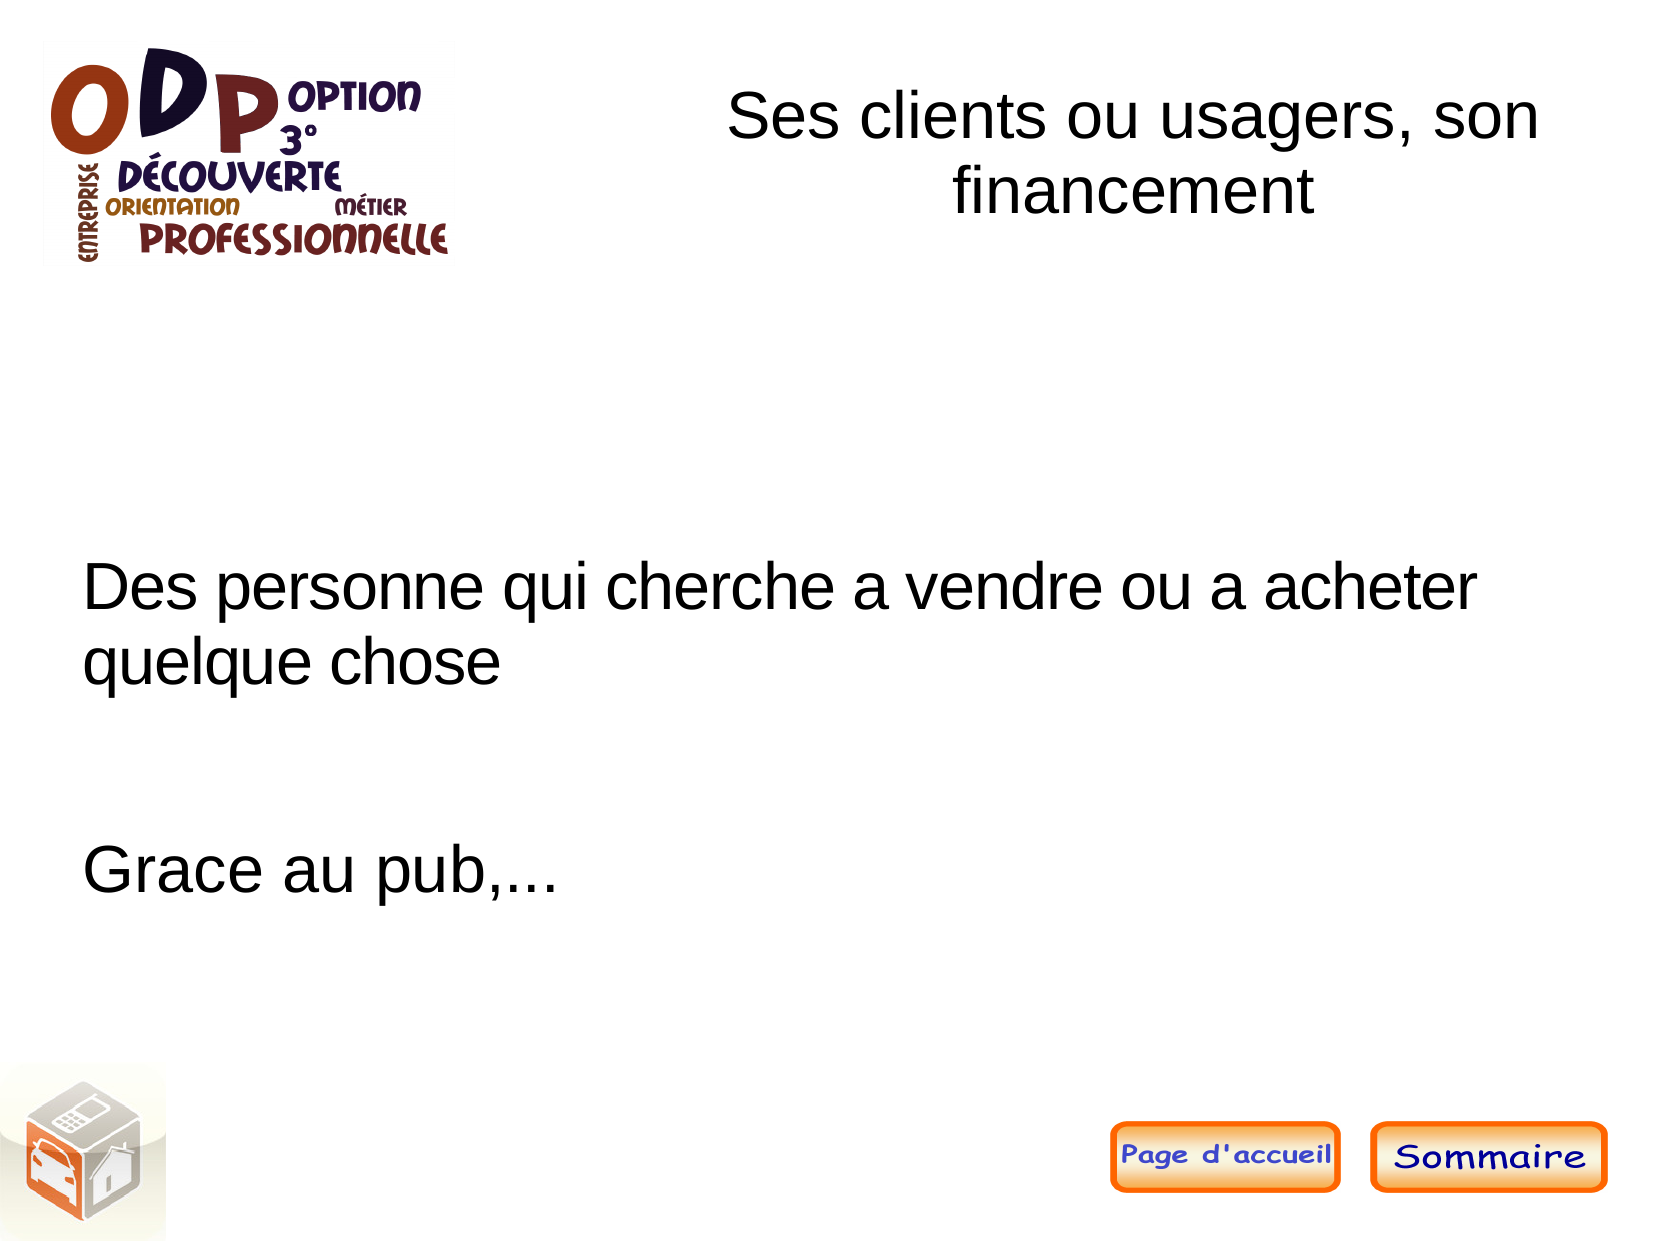

# Ses clients ou usagers, son financement
Des personne qui cherche a vendre ou a acheter quelque chose
Grace au pub,...